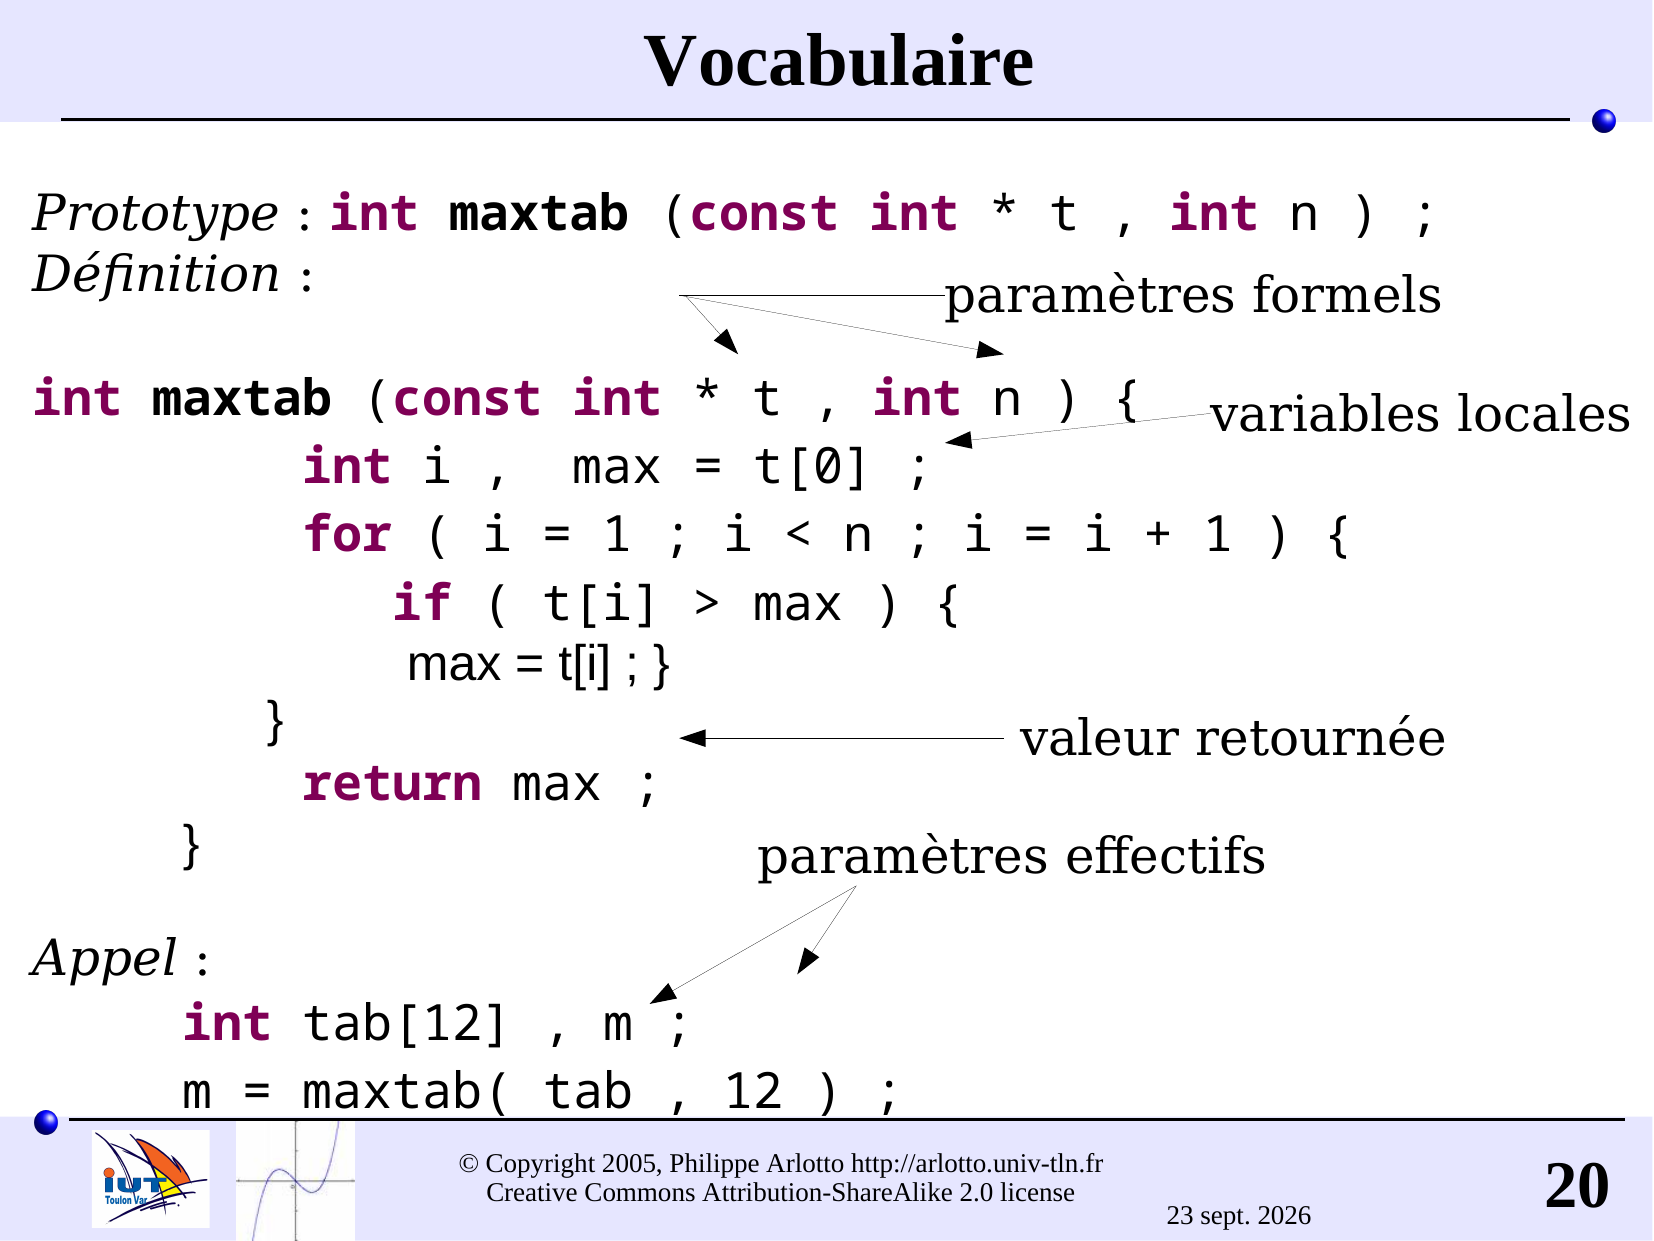

# Vocabulaire
Prototype : int maxtab (const int * t , int n ) ;
Définition :
int maxtab (const int * t , int n ) {
		 int i , max = t[0] ;
		 for ( i = 1 ; i < n ; i = i + 1 ) {
		 if ( t[i] > max ) {
		 max = t[i] ; }
		 }
		 return max ;
		}
Appel :
 int tab[12] , m ;
		m = maxtab( tab , 12 ) ;
paramètres formels
variables locales
valeur retournée
paramètres effectifs